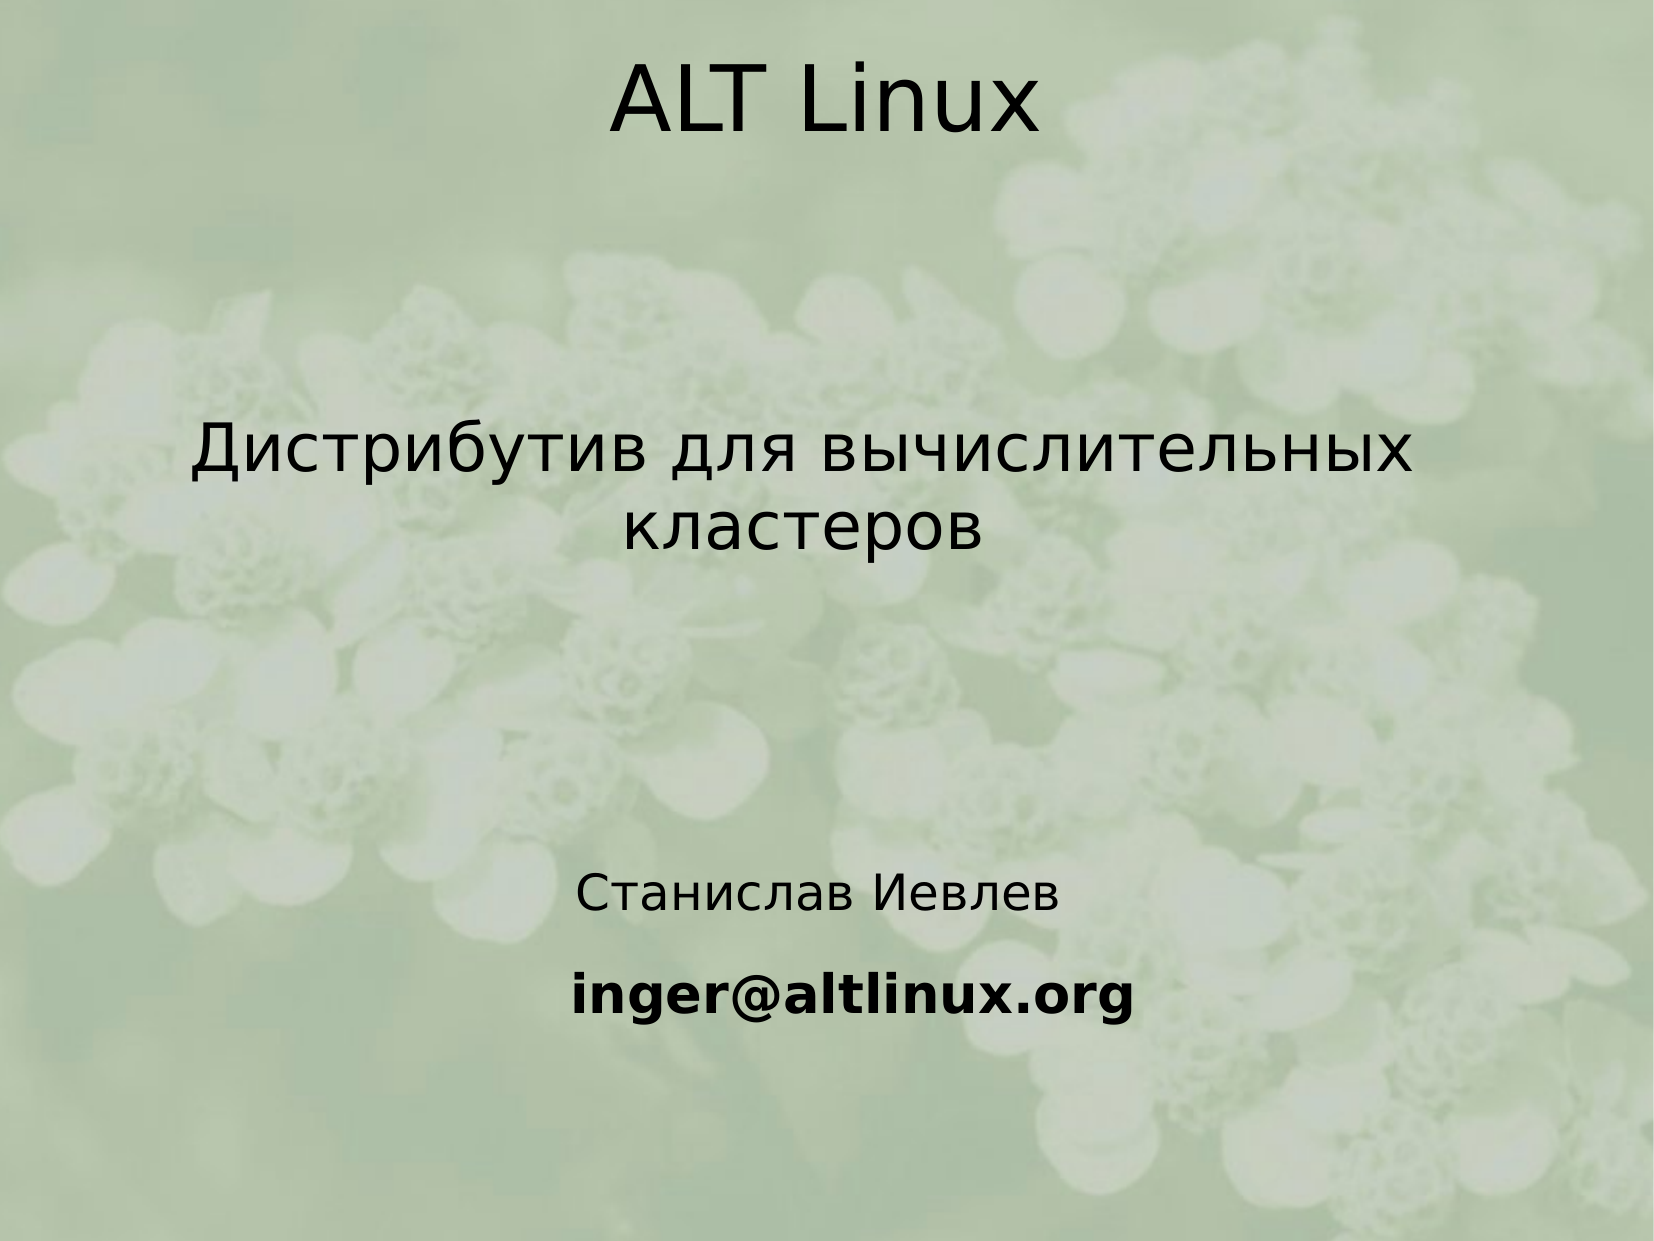

# ALT Linux
Дистрибутив для вычислительных кластеров
Станислав Иевлев
inger@altlinux.org